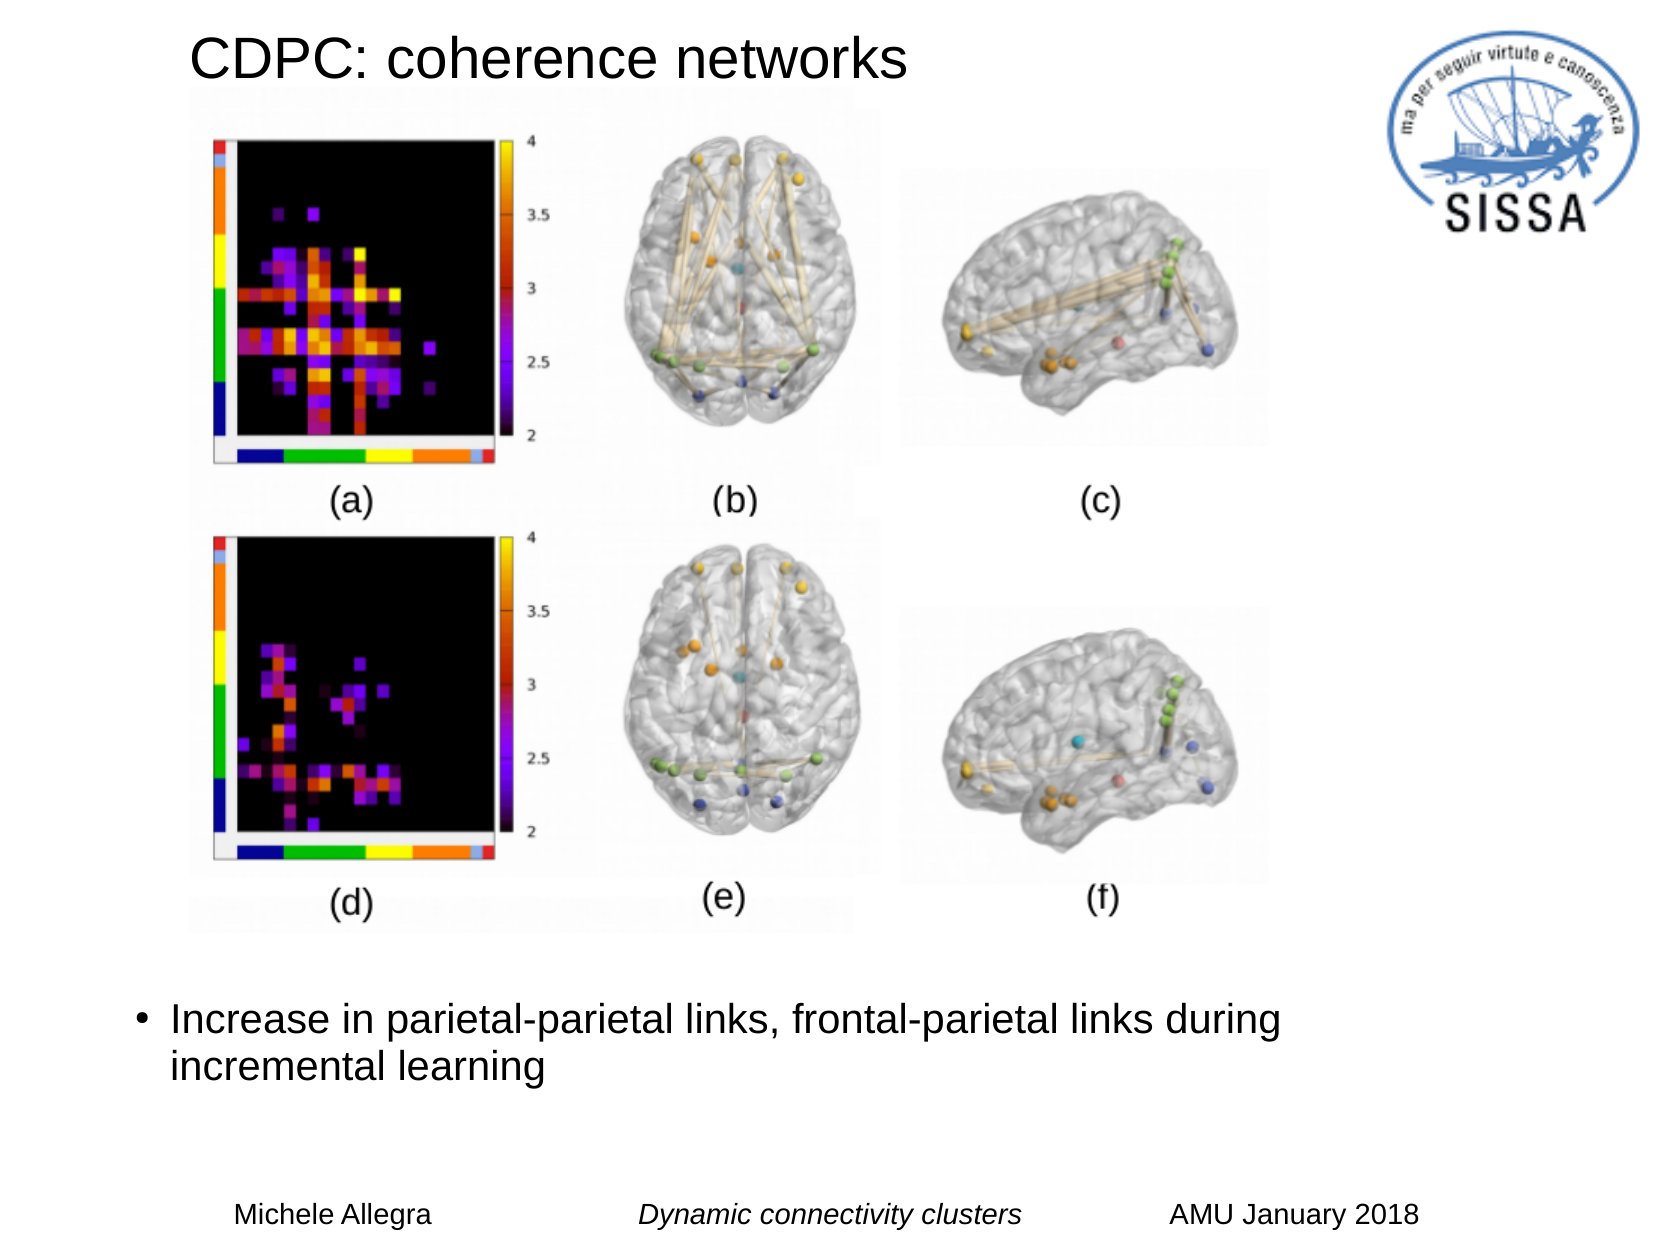

CDPC: coherence networks
Increase in parietal-parietal links, frontal-parietal links during incremental learning
#
Michele Allegra Dynamic connectivity clusters AMU January 2018